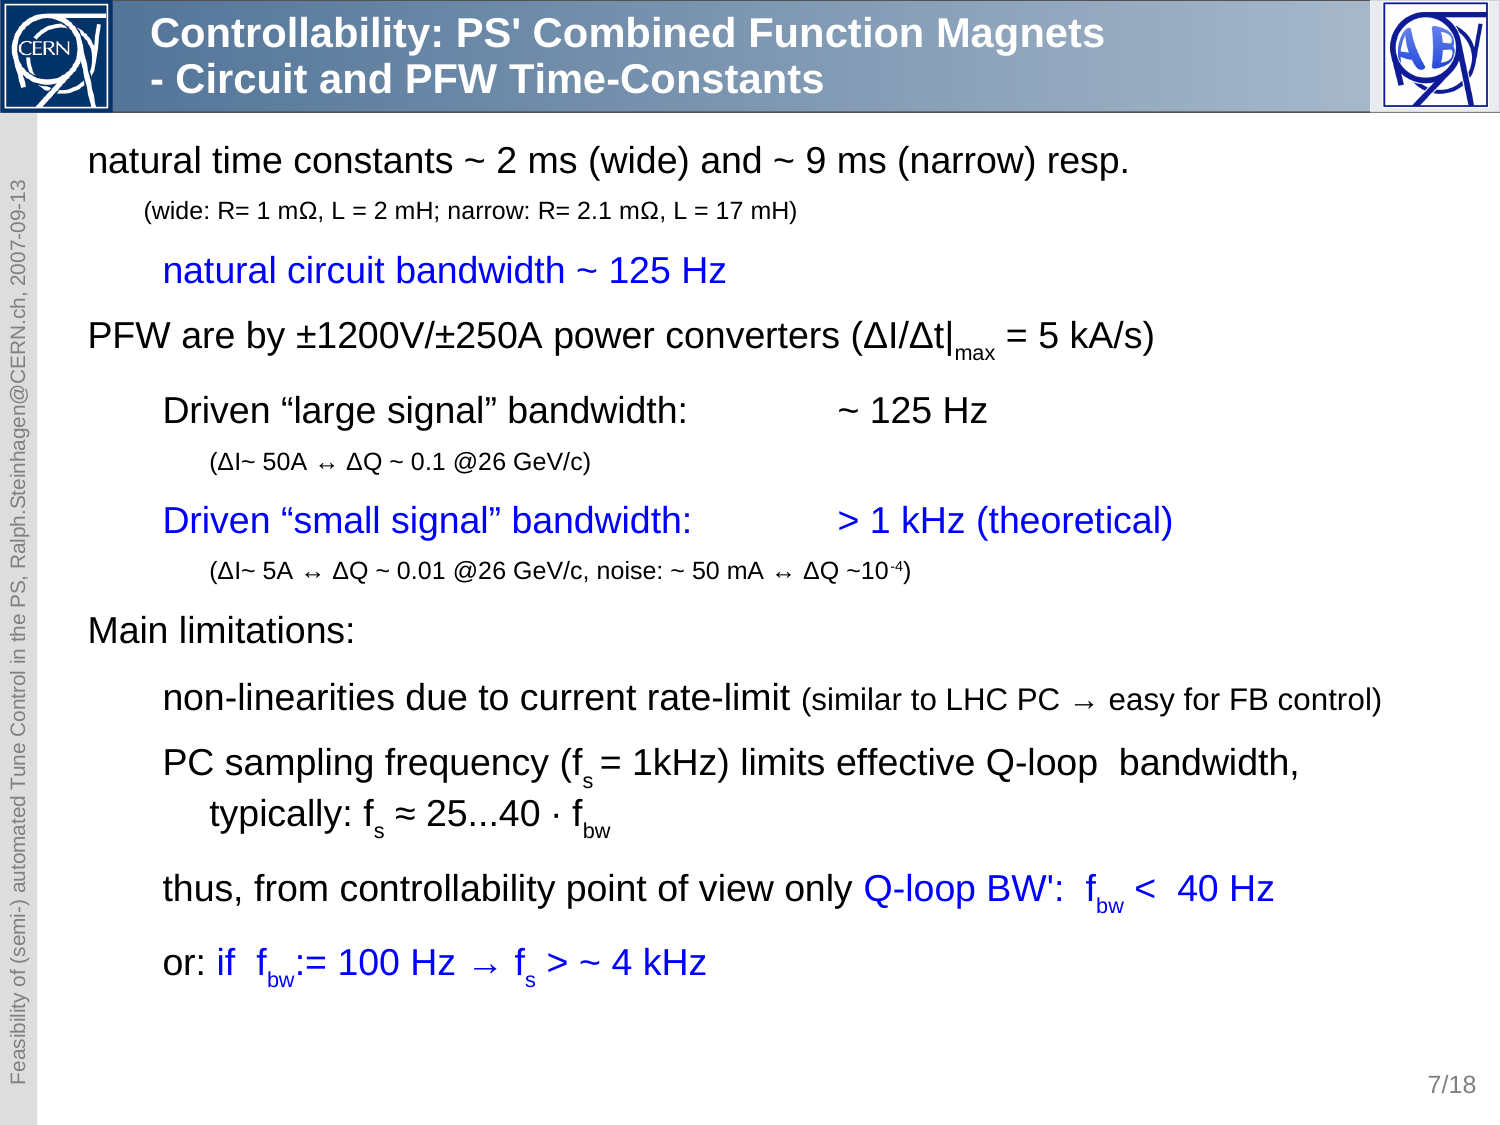

# Controllability: PS' Combined Function Magnets - Circuit and PFW Time-Constants
natural time constants ~ 2 ms (wide) and ~ 9 ms (narrow) resp. 		(wide: R= 1 mΩ, L = 2 mH; narrow: R= 2.1 mΩ, L = 17 mH)
natural circuit bandwidth ~ 125 Hz
PFW are by ±1200V/±250A power converters (ΔI/Δt|max = 5 kA/s)
Driven “large signal” bandwidth:	~ 125 Hz		 	 (ΔI~ 50A ↔ ΔQ ~ 0.1 @26 GeV/c)
Driven “small signal” bandwidth:	> 1 kHz (theoretical)	 (ΔI~ 5A ↔ ΔQ ~ 0.01 @26 GeV/c, noise: ~ 50 mA ↔ ΔQ ~10-4)
Main limitations:
non-linearities due to current rate-limit (similar to LHC PC → easy for FB control)
PC sampling frequency (fs = 1kHz) limits effective Q-loop bandwidth, typically: fs ≈ 25...40 ∙ fbw
thus, from controllability point of view only Q-loop BW': fbw < 40 Hz
or: if fbw:= 100 Hz → fs > ~ 4 kHz